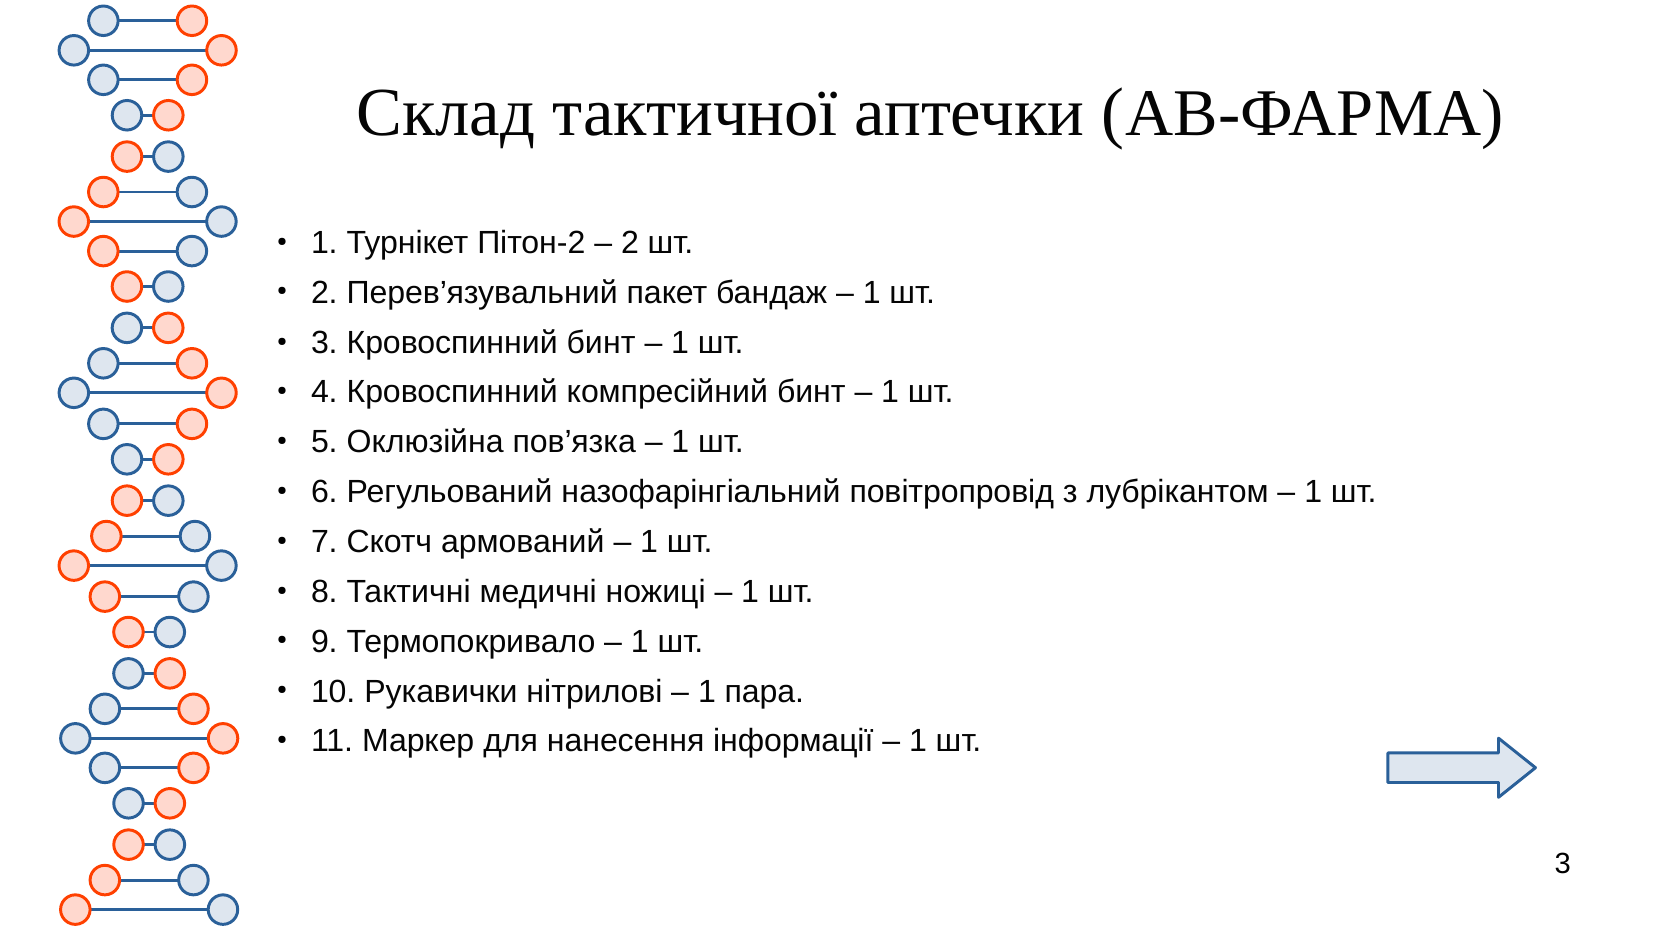

# Склад тактичної аптечки (АВ-ФАРМА)
1. Турнікет Пітон-2 – 2 шт.
2. Перев’язувальний пакет бандаж – 1 шт.
3. Кровоспинний бинт – 1 шт.
4. Кровоспинний компресійний бинт – 1 шт.
5. Оклюзійна пов’язка – 1 шт.
6. Регульований назофарінгіальний повітропровід з лубрікантом – 1 шт.
7. Скотч армований – 1 шт.
8. Тактичні медичні ножиці – 1 шт.
9. Термопокривало – 1 шт.
10. Рукавички нітрилові – 1 пара.
11. Маркер для нанесення інформації – 1 шт.
3